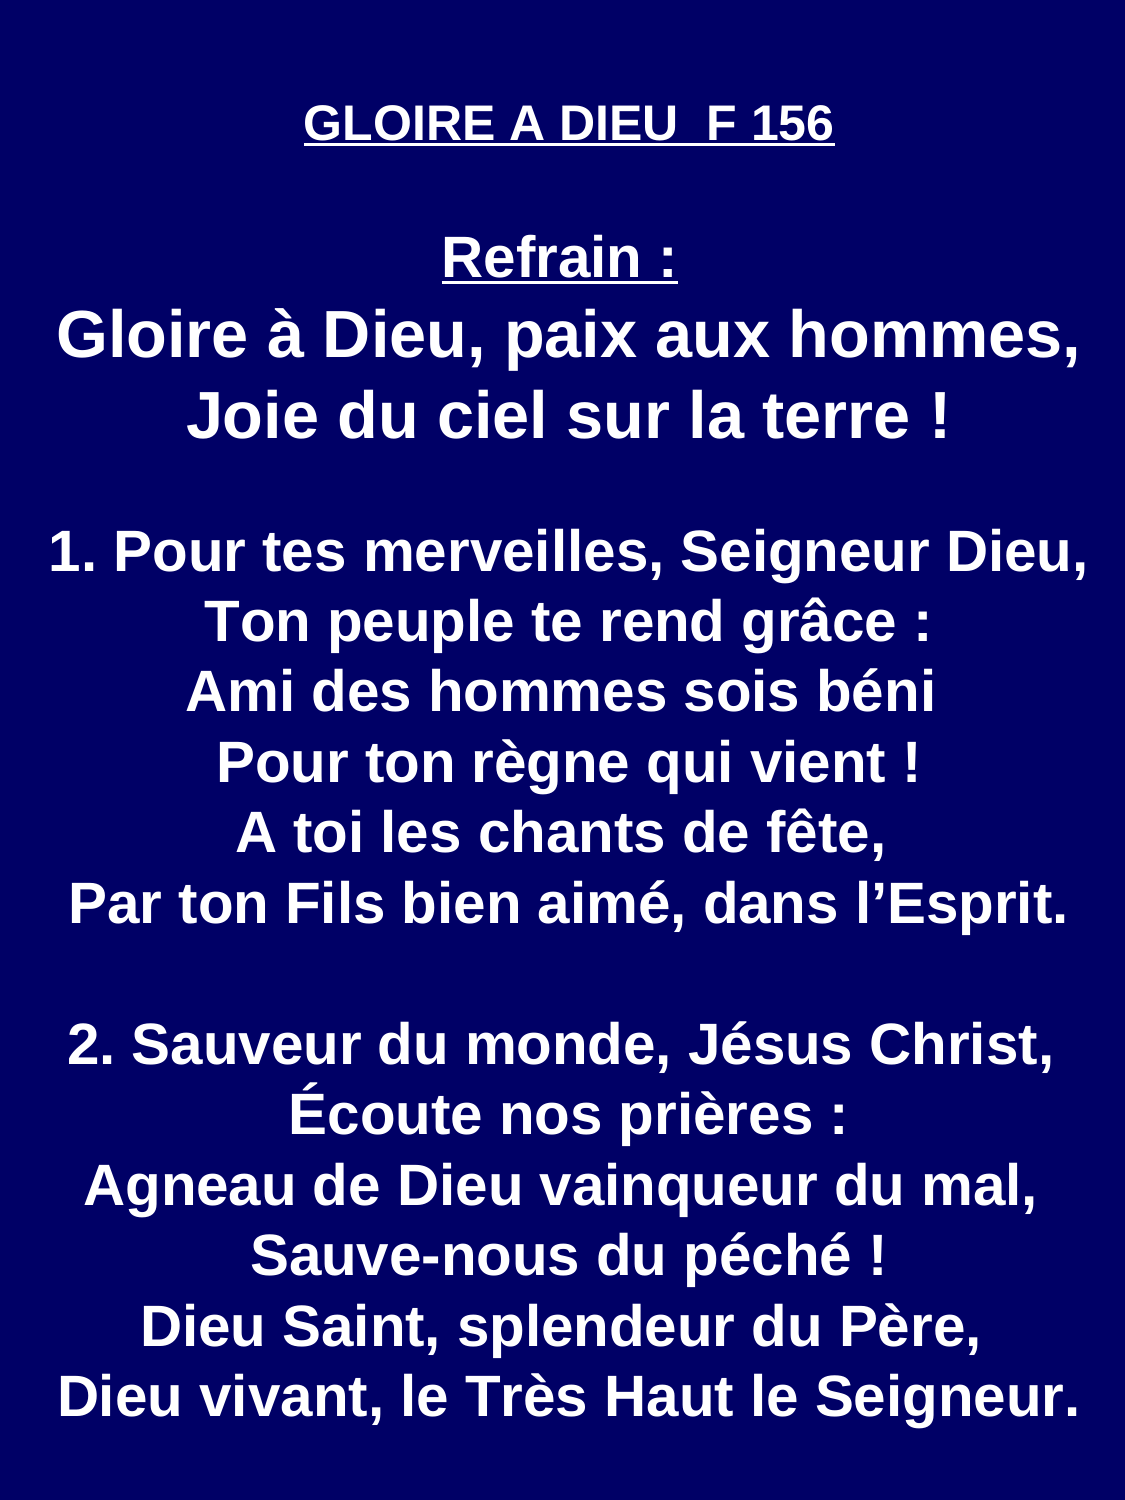

GLOIRE A DIEU F 156
Refrain :
Gloire à Dieu, paix aux hommes,
Joie du ciel sur la terre !
1. Pour tes merveilles, Seigneur Dieu,
Ton peuple te rend grâce :
Ami des hommes sois béni
Pour ton règne qui vient !
A toi les chants de fête,
Par ton Fils bien aimé, dans l’Esprit.
2. Sauveur du monde, Jésus Christ,
Écoute nos prières :
Agneau de Dieu vainqueur du mal,
Sauve-nous du péché !
Dieu Saint, splendeur du Père,
Dieu vivant, le Très Haut le Seigneur.